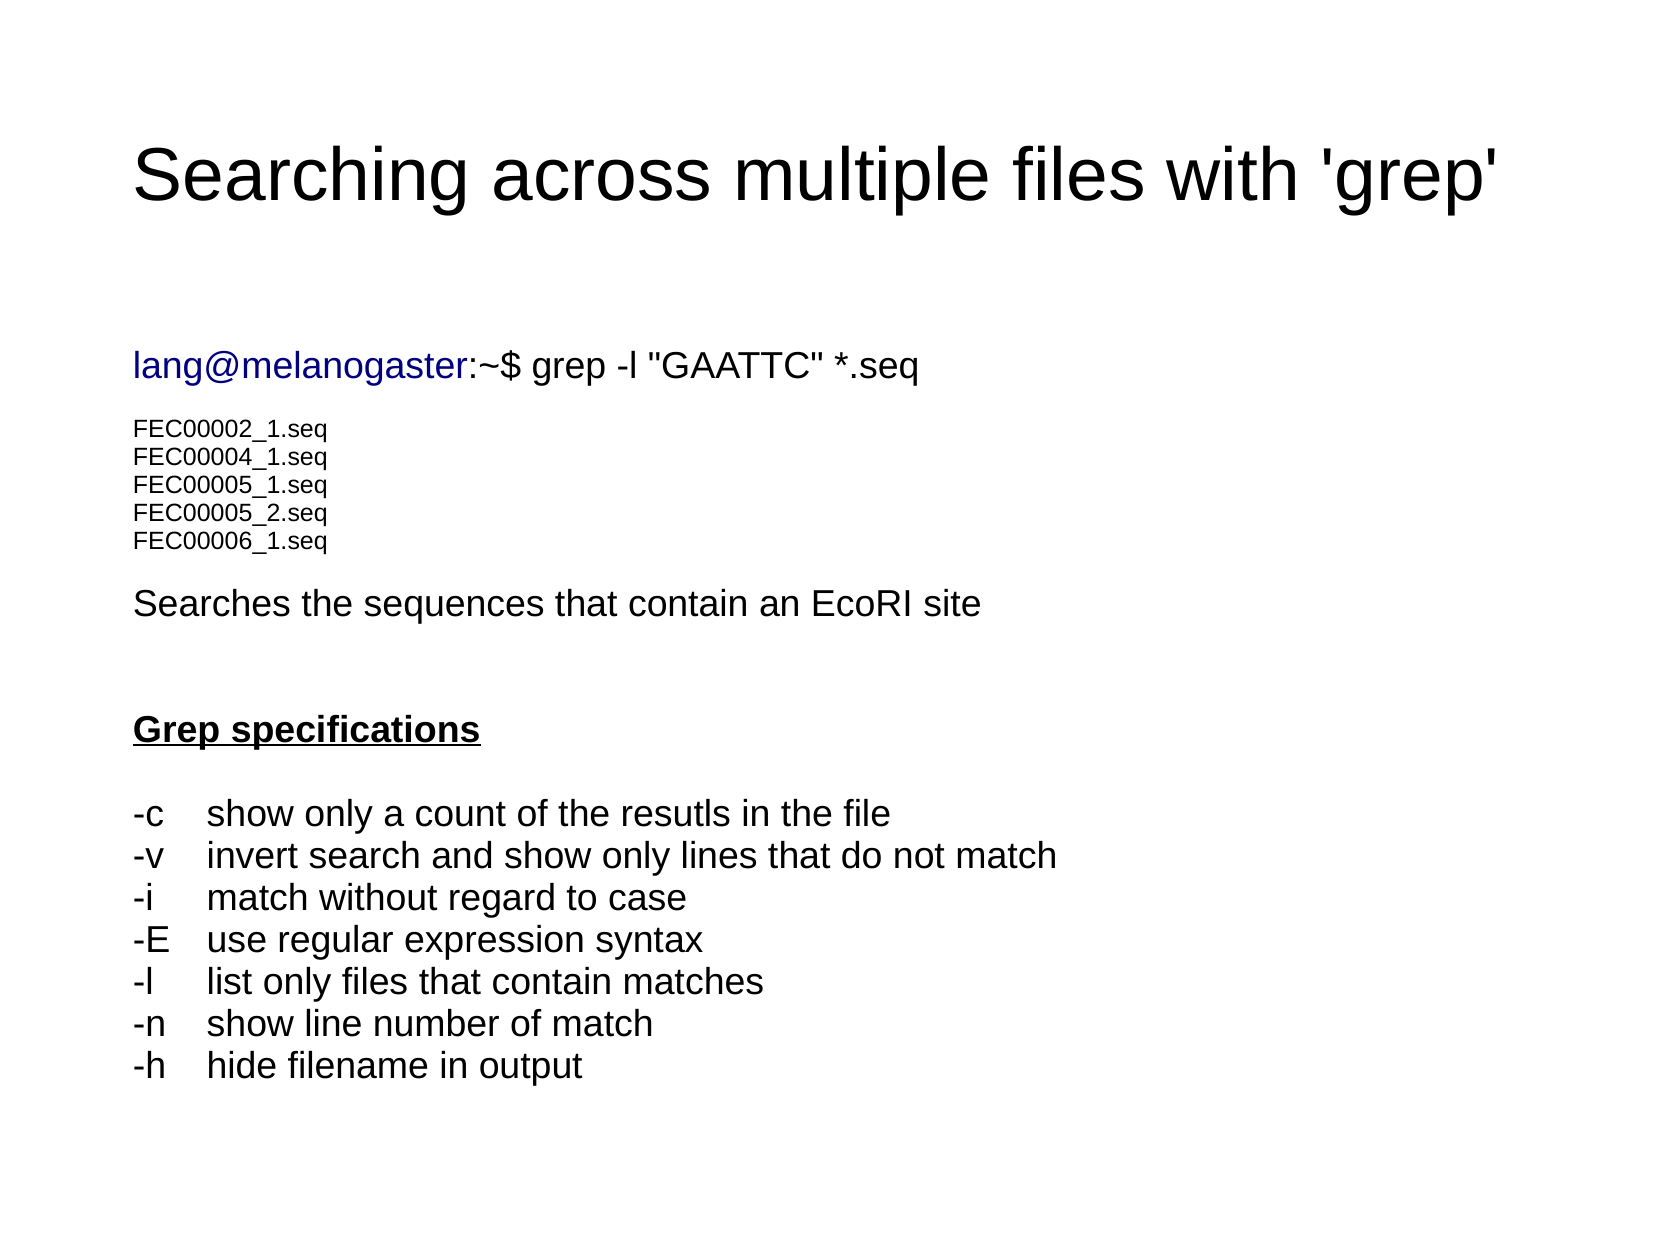

Searching across multiple files with 'grep'
lang@melanogaster:~$ grep -l "GAATTC" *.seq
FEC00002_1.seq
FEC00004_1.seq
FEC00005_1.seq
FEC00005_2.seq
FEC00006_1.seq
Searches the sequences that contain an EcoRI site
Grep specifications
-c	show only a count of the resutls in the file
-v	invert search and show only lines that do not match
-i	match without regard to case
-E	use regular expression syntax
-l	list only files that contain matches
-n	show line number of match
-h	hide filename in output